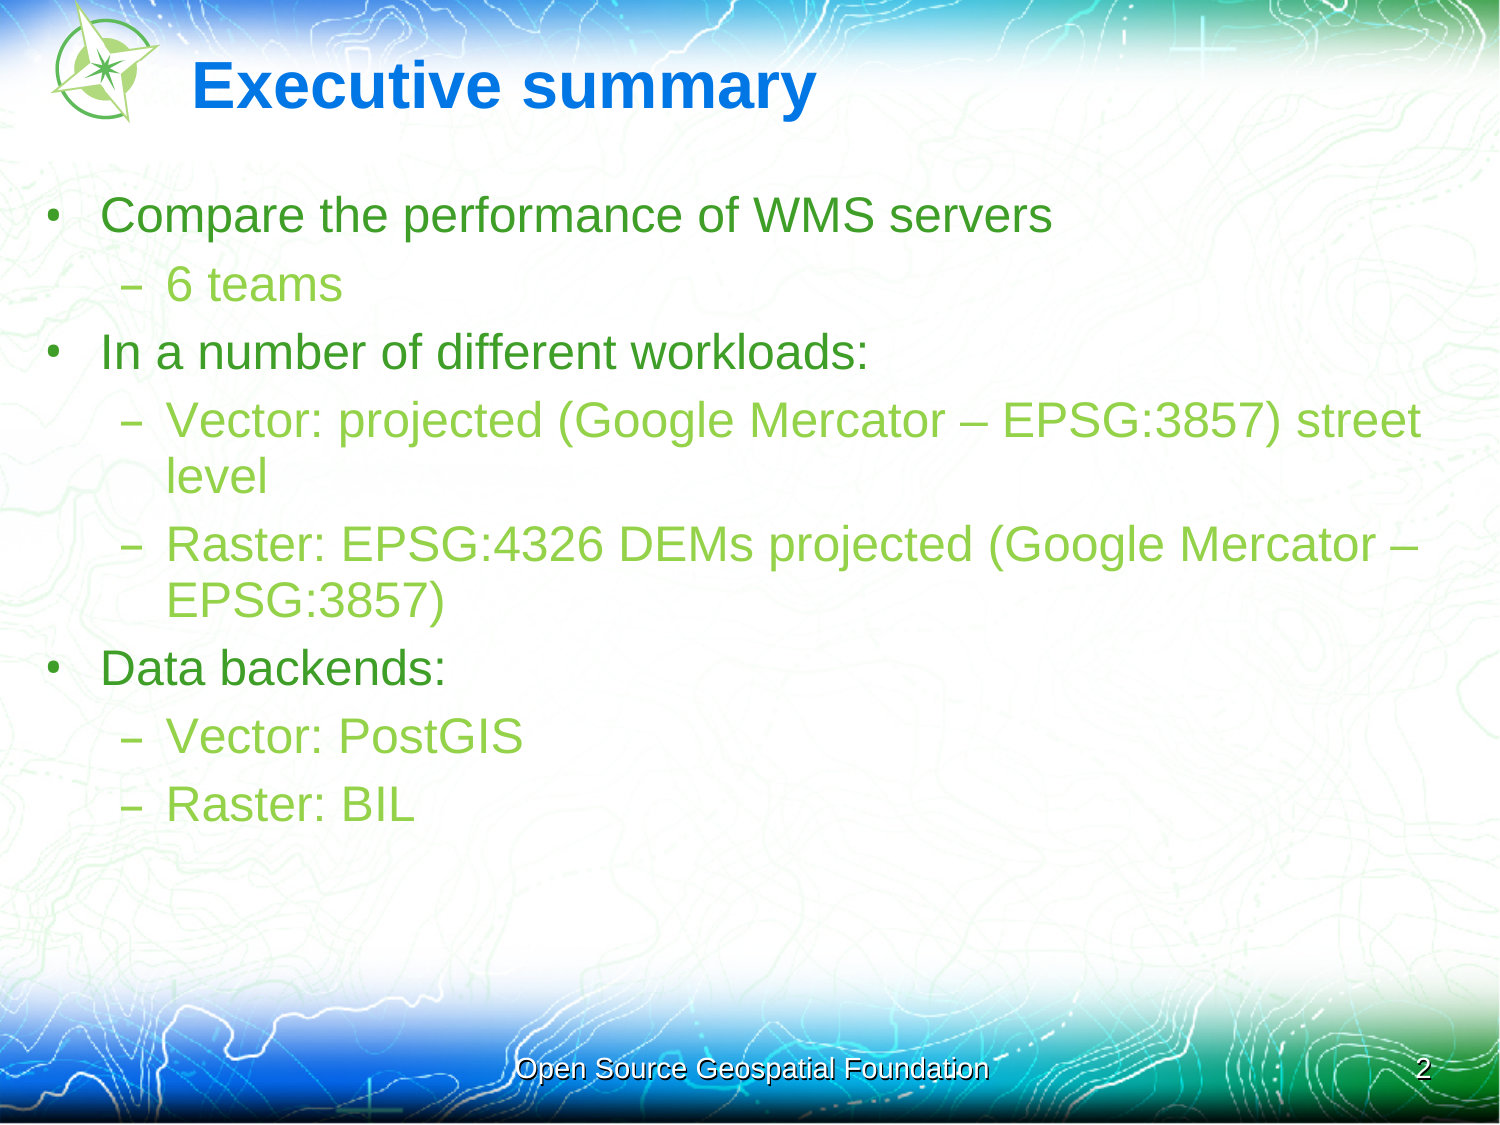

# Executive summary
Compare the performance of WMS servers
6 teams
In a number of different workloads:
Vector: projected (Google Mercator – EPSG:3857) street level
Raster: EPSG:4326 DEMs projected (Google Mercator – EPSG:3857)
Data backends:
Vector: PostGIS
Raster: BIL
Open Source Geospatial Foundation